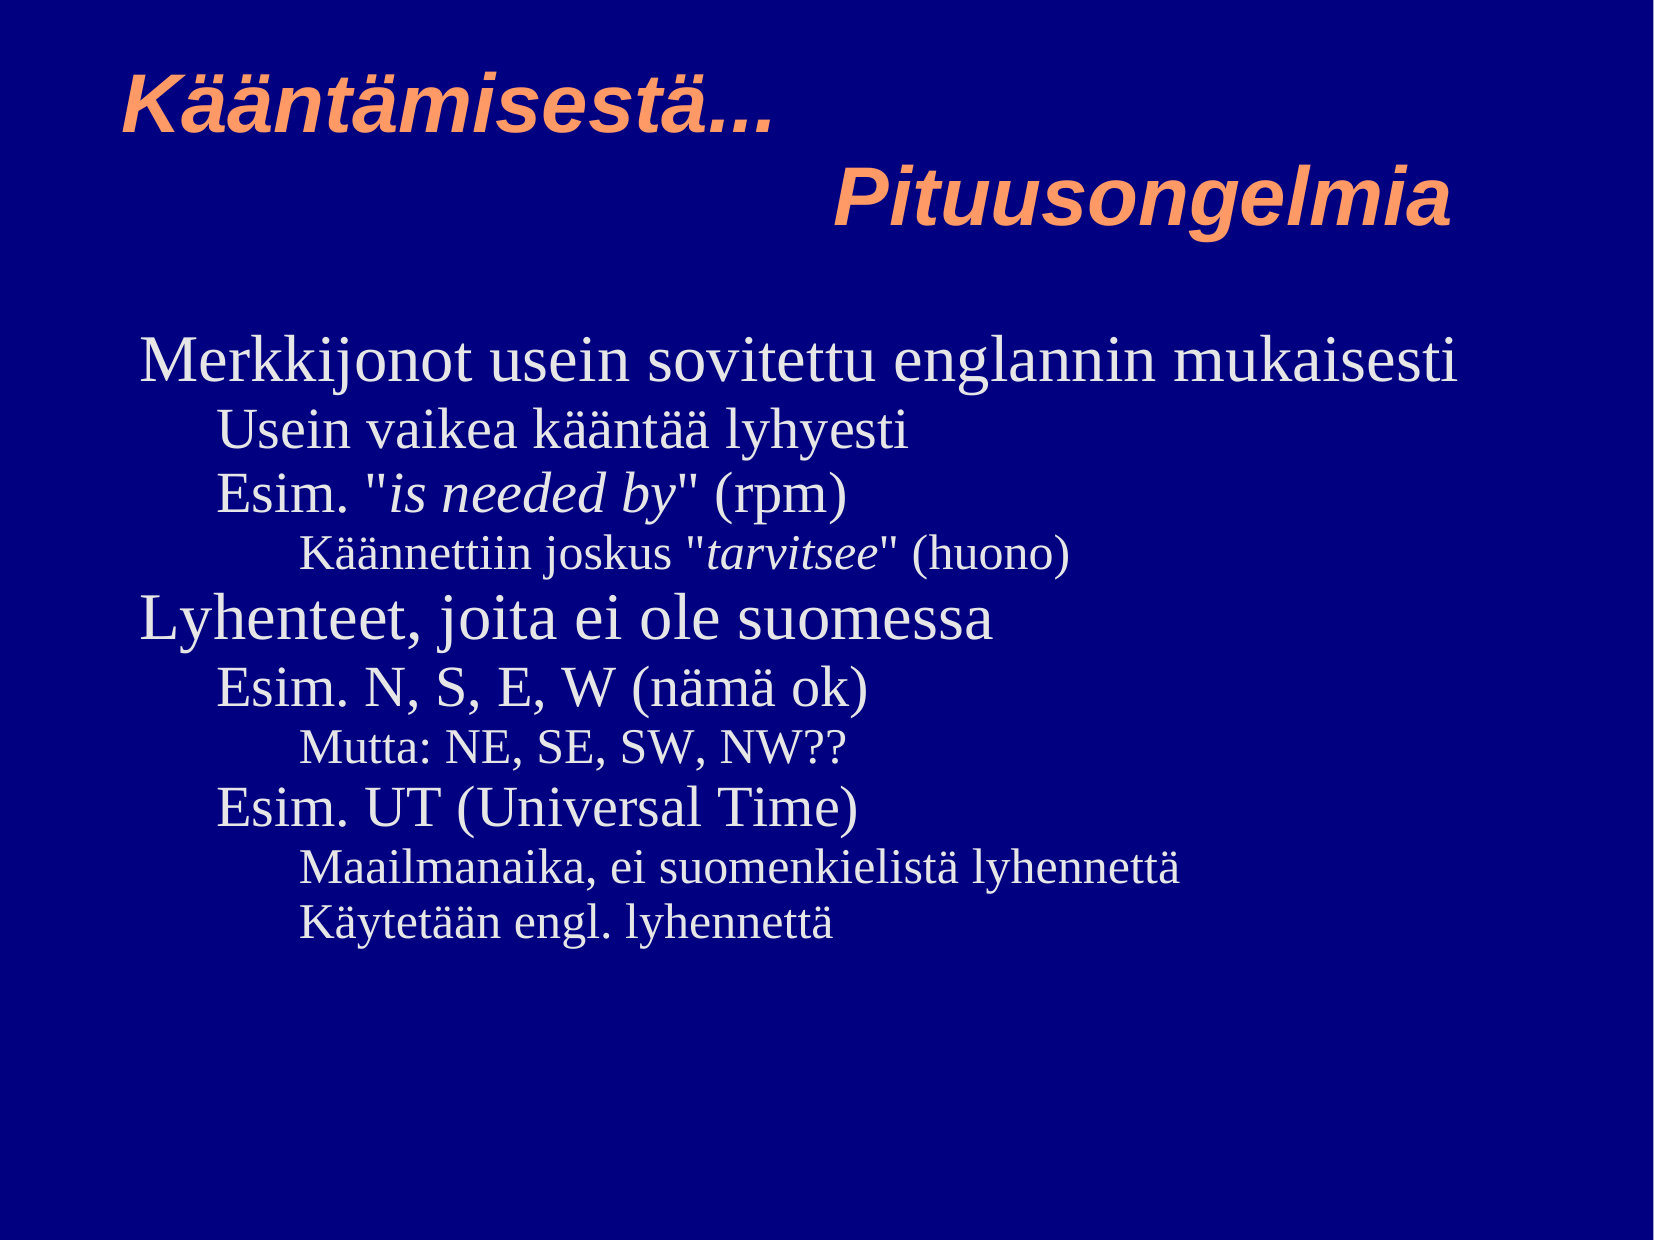

# Kääntämisestä... Pituusongelmia
Merkkijonot usein sovitettu englannin mukaisesti
Usein vaikea kääntää lyhyesti
Esim. "is needed by" (rpm)
Käännettiin joskus "tarvitsee" (huono)
Lyhenteet, joita ei ole suomessa
Esim. N, S, E, W (nämä ok)
Mutta: NE, SE, SW, NW??
Esim. UT (Universal Time)
Maailmanaika, ei suomenkielistä lyhennettä
Käytetään engl. lyhennettä